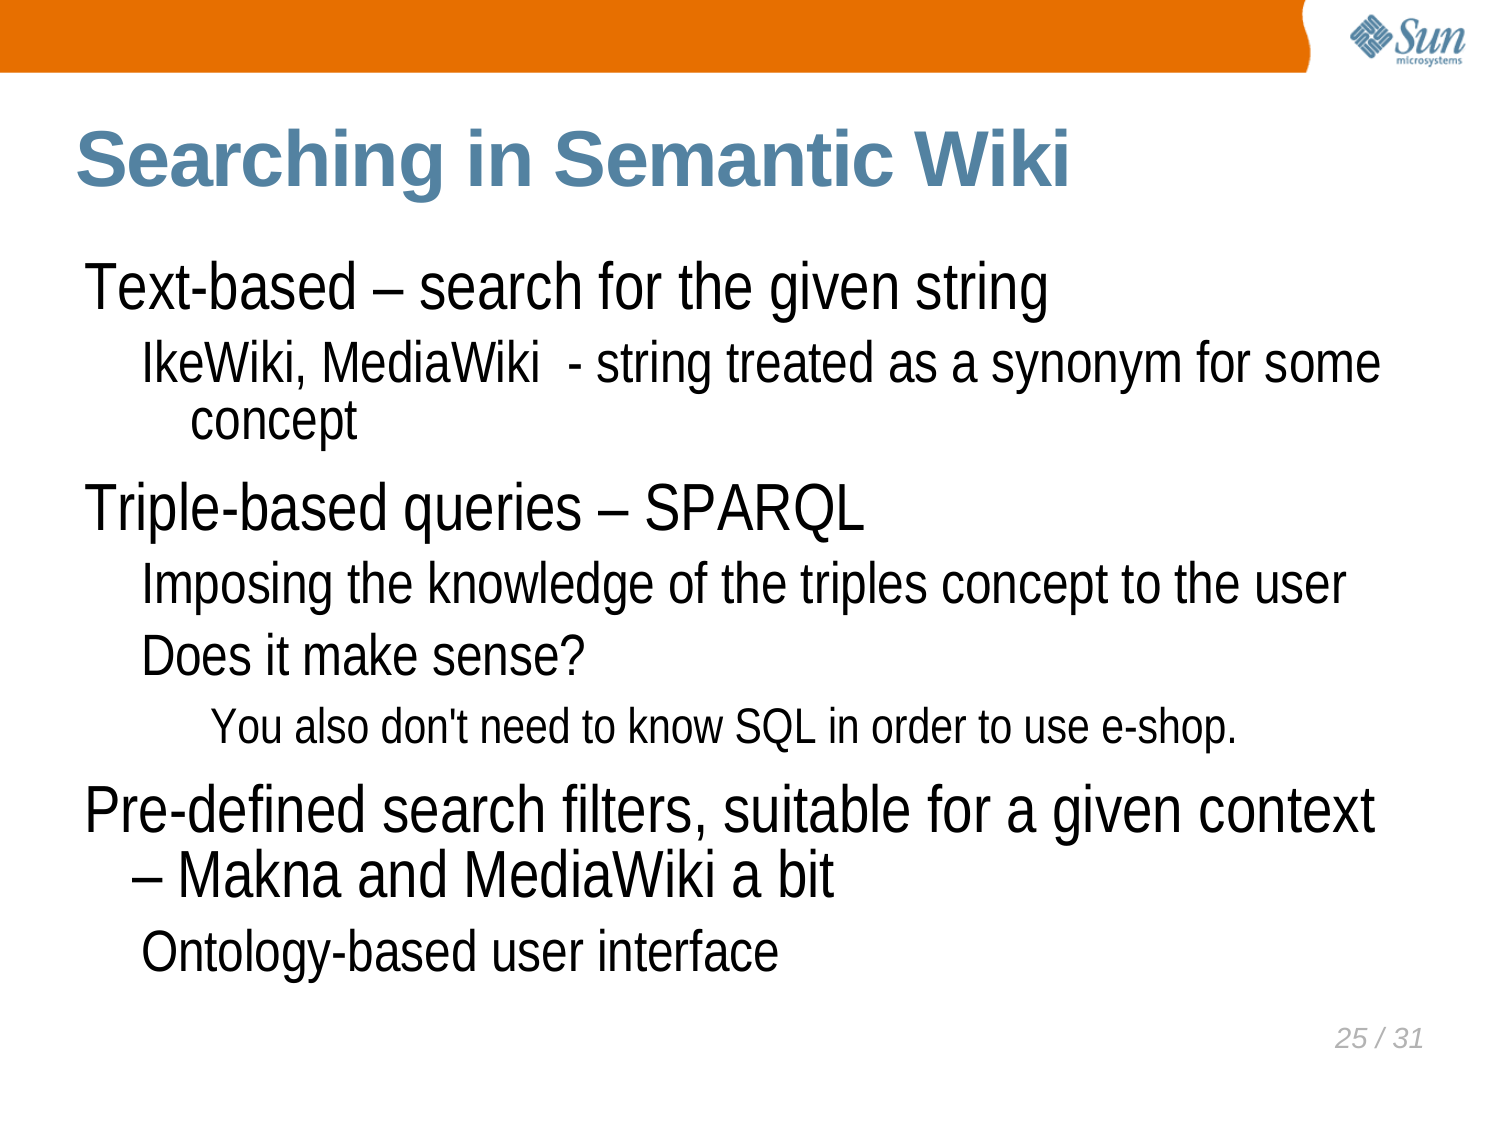

# Searching in Semantic Wiki
Text-based – search for the given string
IkeWiki, MediaWiki - string treated as a synonym for some concept
Triple-based queries – SPARQL
Imposing the knowledge of the triples concept to the user
Does it make sense?
You also don't need to know SQL in order to use e-shop.
Pre-defined search filters, suitable for a given context – Makna and MediaWiki a bit
Ontology-based user interface
25